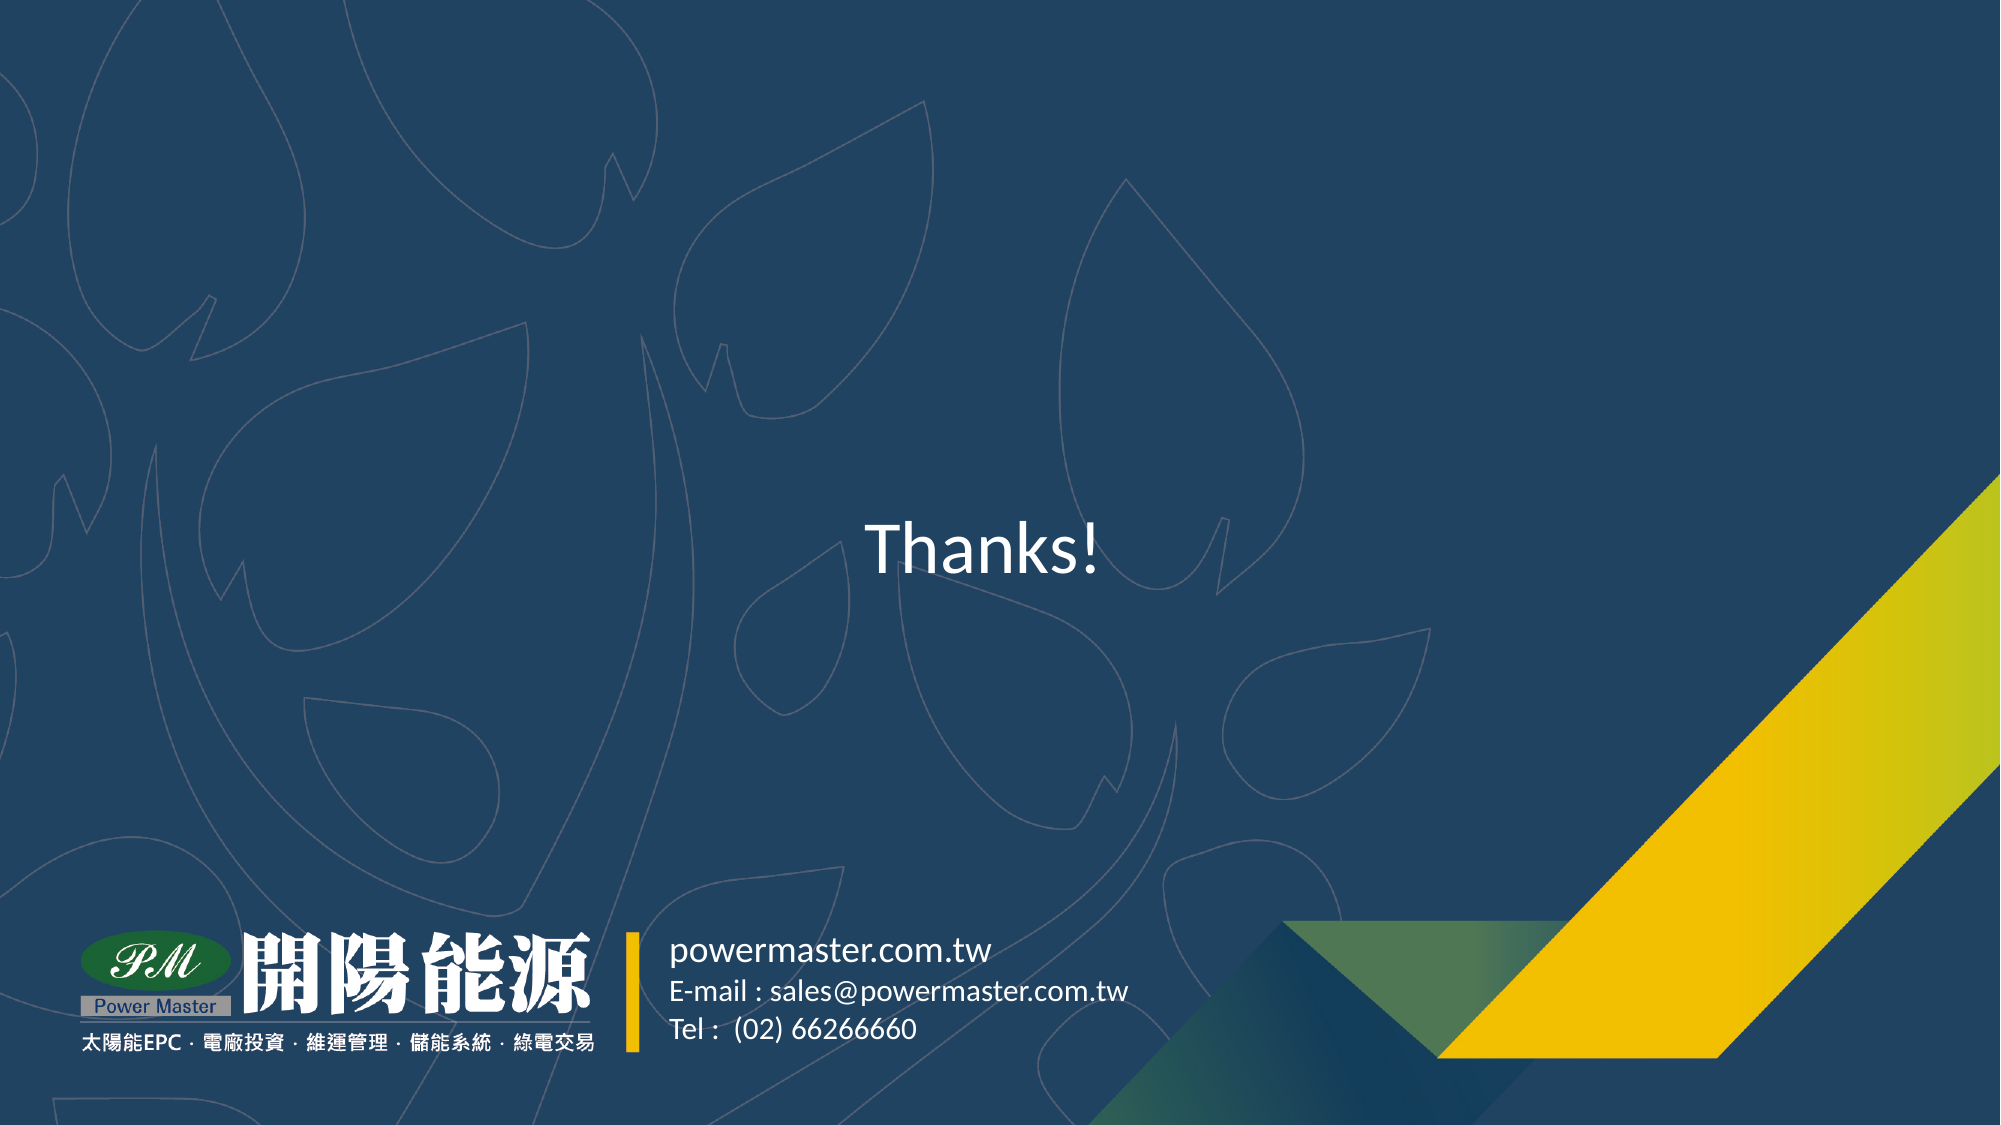

Thanks!
powermaster.com.tw
E-mail : sales@powermaster.com.tw
Tel : (02) 66266660